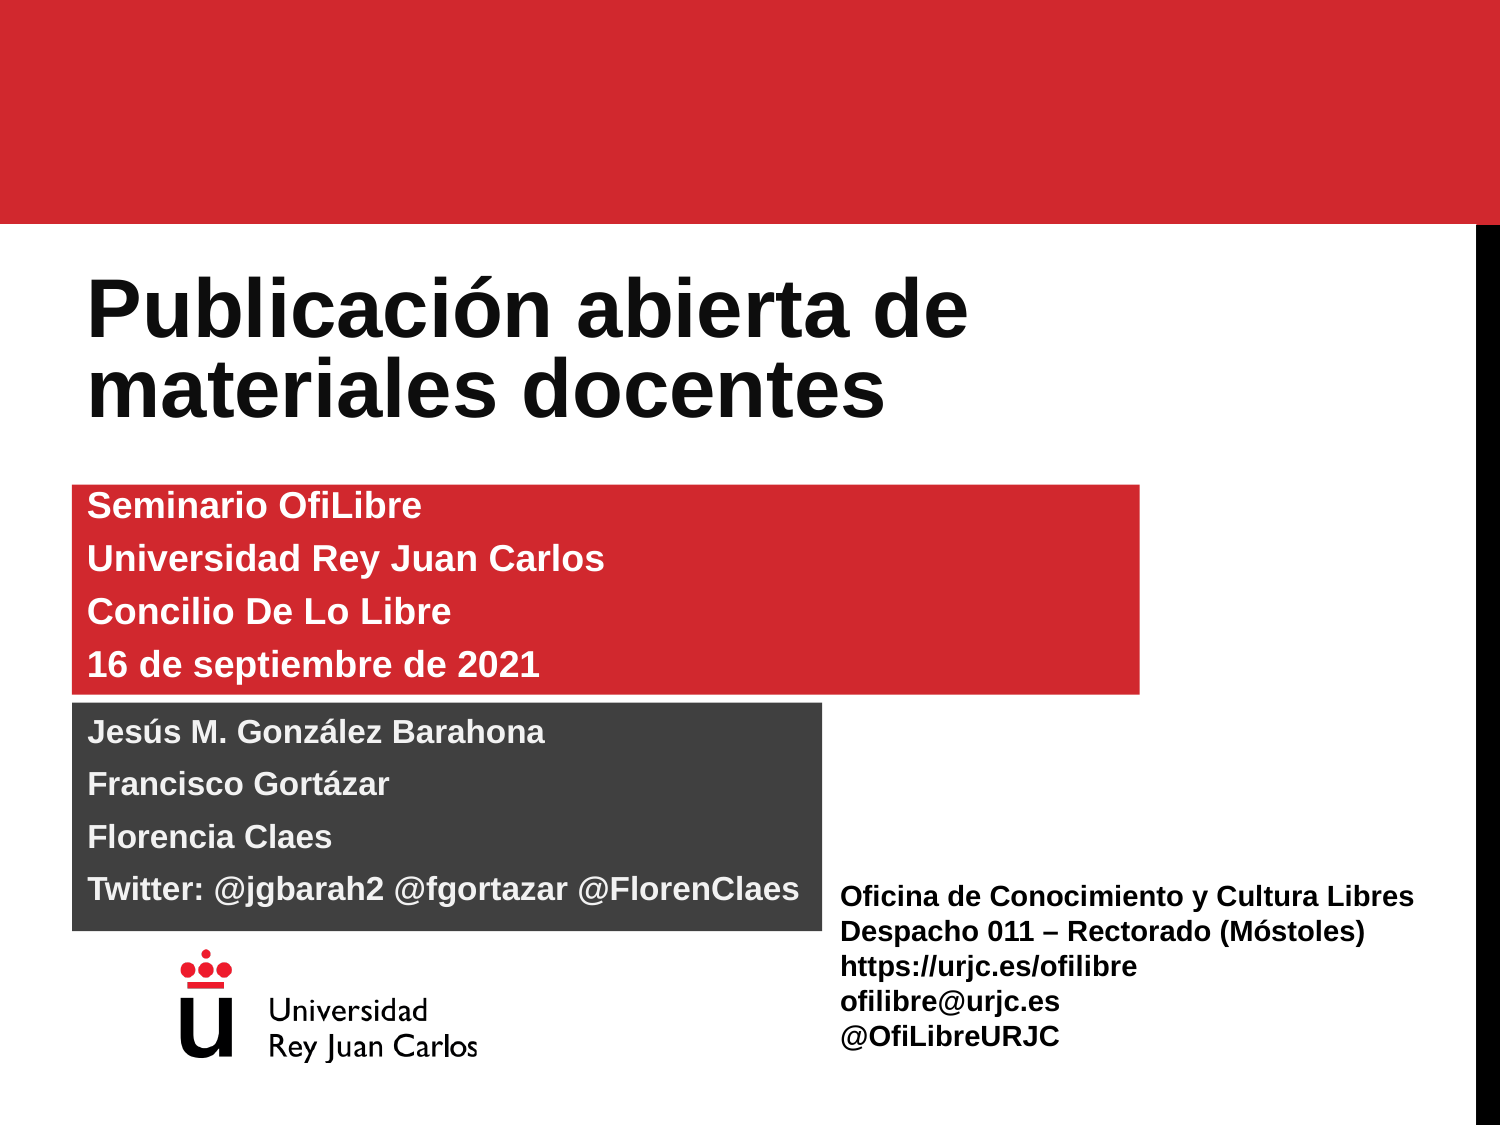

Publicación abierta de
materiales docentes
Seminario OfiLibre
Universidad Rey Juan Carlos
Concilio De Lo Libre
16 de septiembre de 2021
Jesús M. González Barahona
Francisco Gortázar
Florencia Claes
Twitter: @jgbarah2 @fgortazar @FlorenClaes
Oficina de Conocimiento y Cultura Libres
Despacho 011 – Rectorado (Móstoles)
https://urjc.es/ofilibre
ofilibre@urjc.es
@OfiLibreURJC